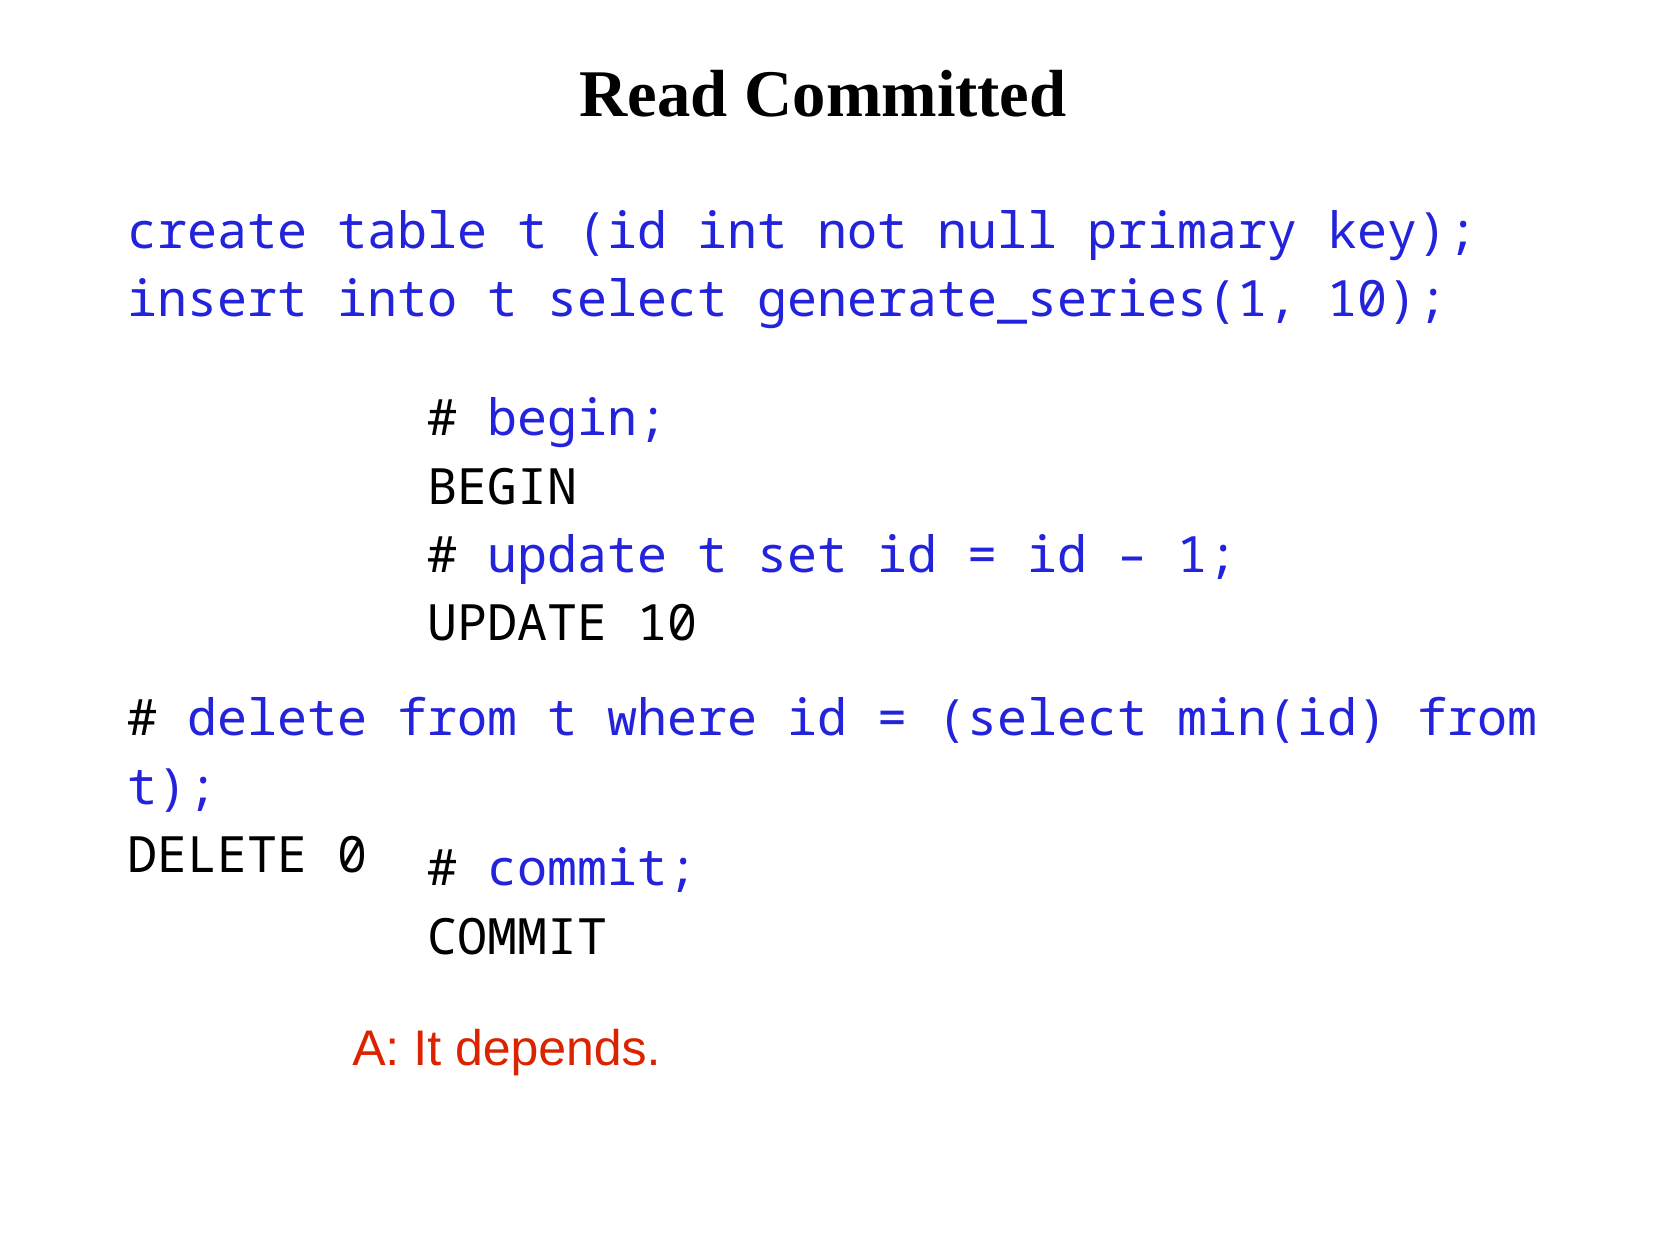

# Read Committed
create table t (id int not null primary key);
insert into t select generate_series(1, 10);
# begin;
BEGIN
# update t set id = id – 1;
UPDATE 10
# delete from t where id = (select min(id) from t);
DELETE 0
# commit;
COMMIT
A: It depends.